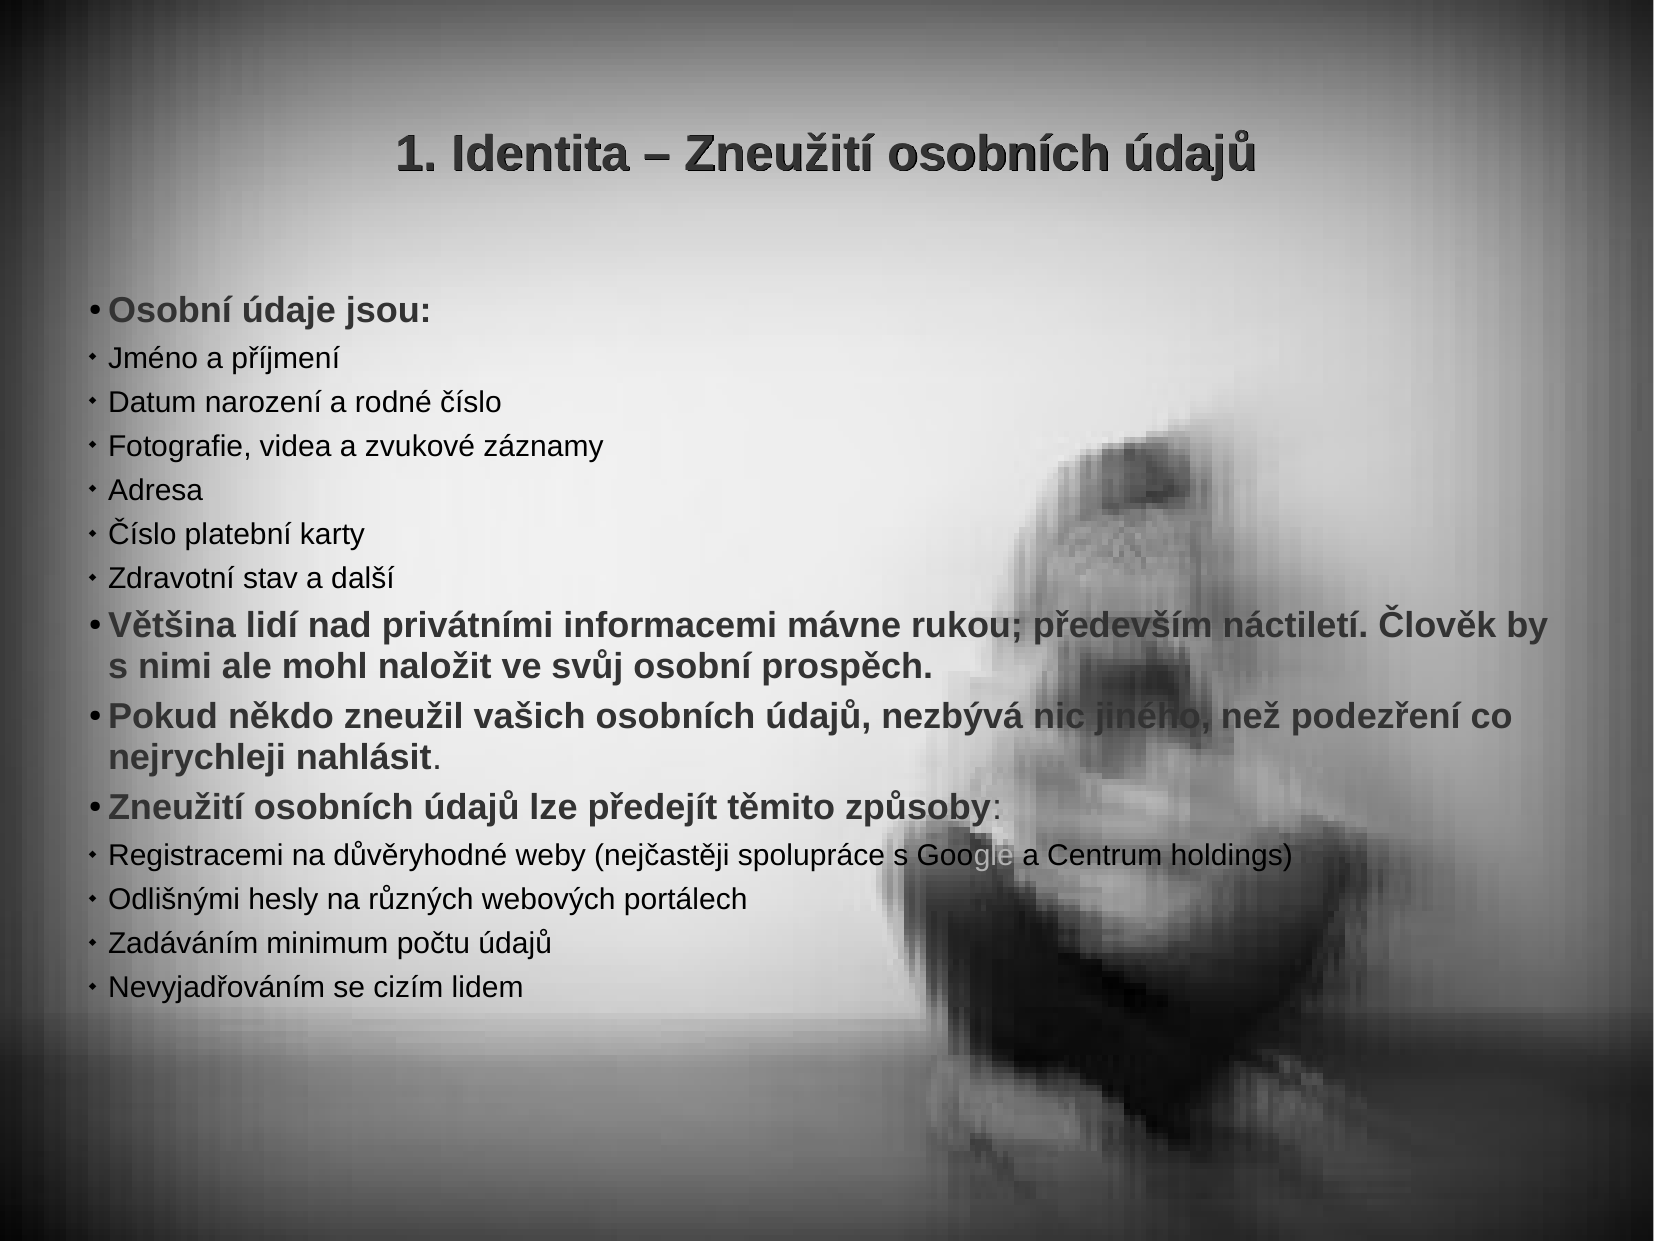

# 1. Identita – Zneužití osobních údajů
Osobní údaje jsou:
Jméno a příjmení
Datum narození a rodné číslo
Fotografie, videa a zvukové záznamy
Adresa
Číslo platební karty
Zdravotní stav a další
Většina lidí nad privátními informacemi mávne rukou; především náctiletí. Člověk by s nimi ale mohl naložit ve svůj osobní prospěch.
Pokud někdo zneužil vašich osobních údajů, nezbývá nic jiného, než podezření co nejrychleji nahlásit.
Zneužití osobních údajů lze předejít těmito způsoby:
Registracemi na důvěryhodné weby (nejčastěji spolupráce s Google a Centrum holdings)
Odlišnými hesly na různých webových portálech
Zadáváním minimum počtu údajů
Nevyjadřováním se cizím lidem